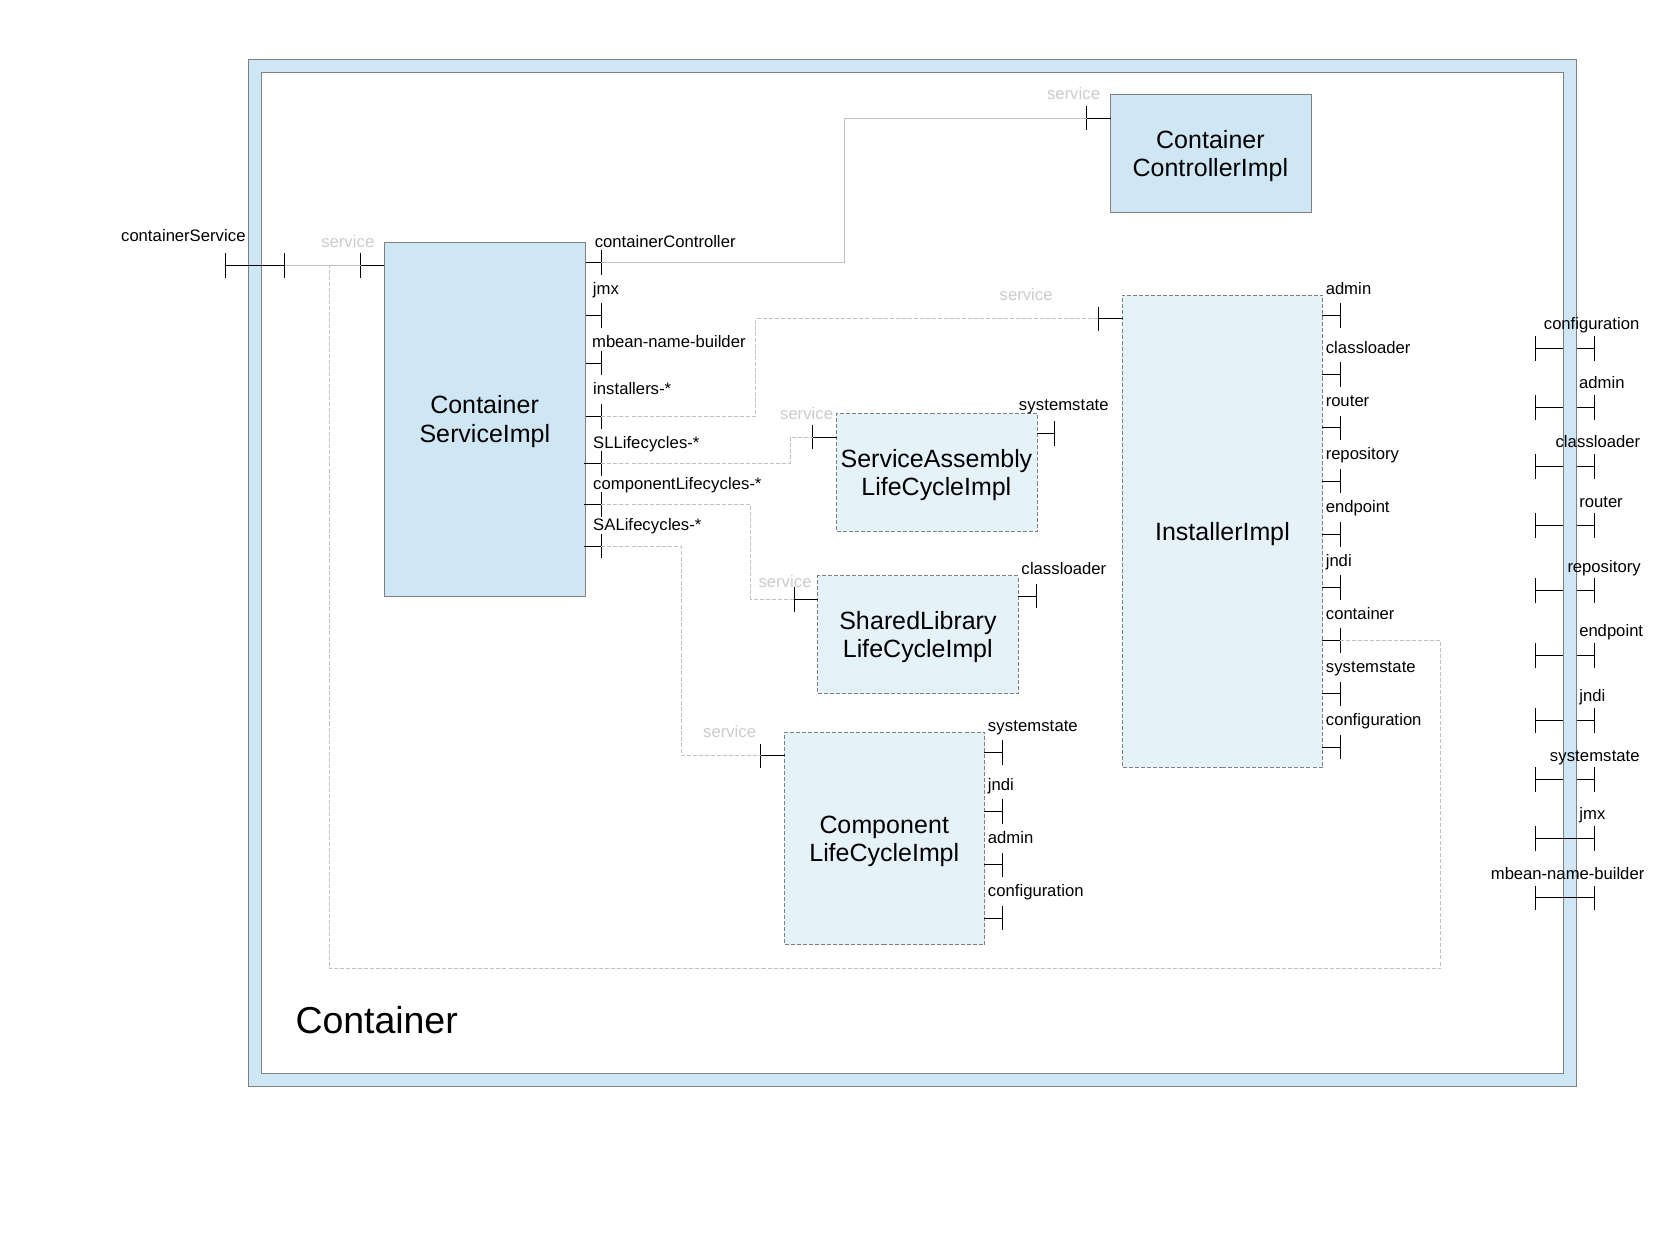

service
Container
ControllerImpl
containerService
service
containerController
Container
ServiceImpl
admin
jmx
service
InstallerImpl
configuration
mbean-name-builder
classloader
admin
installers-*
router
systemstate
service
ServiceAssembly
LifeCycleImpl
classloader
SLLifecycles-*
repository
componentLifecycles-*
router
endpoint
SALifecycles-*
jndi
repository
classloader
service
SharedLibrary
LifeCycleImpl
container
endpoint
systemstate
jndi
configuration
systemstate
service
Component
LifeCycleImpl
systemstate
jndi
jmx
admin
mbean-name-builder
configuration
Container